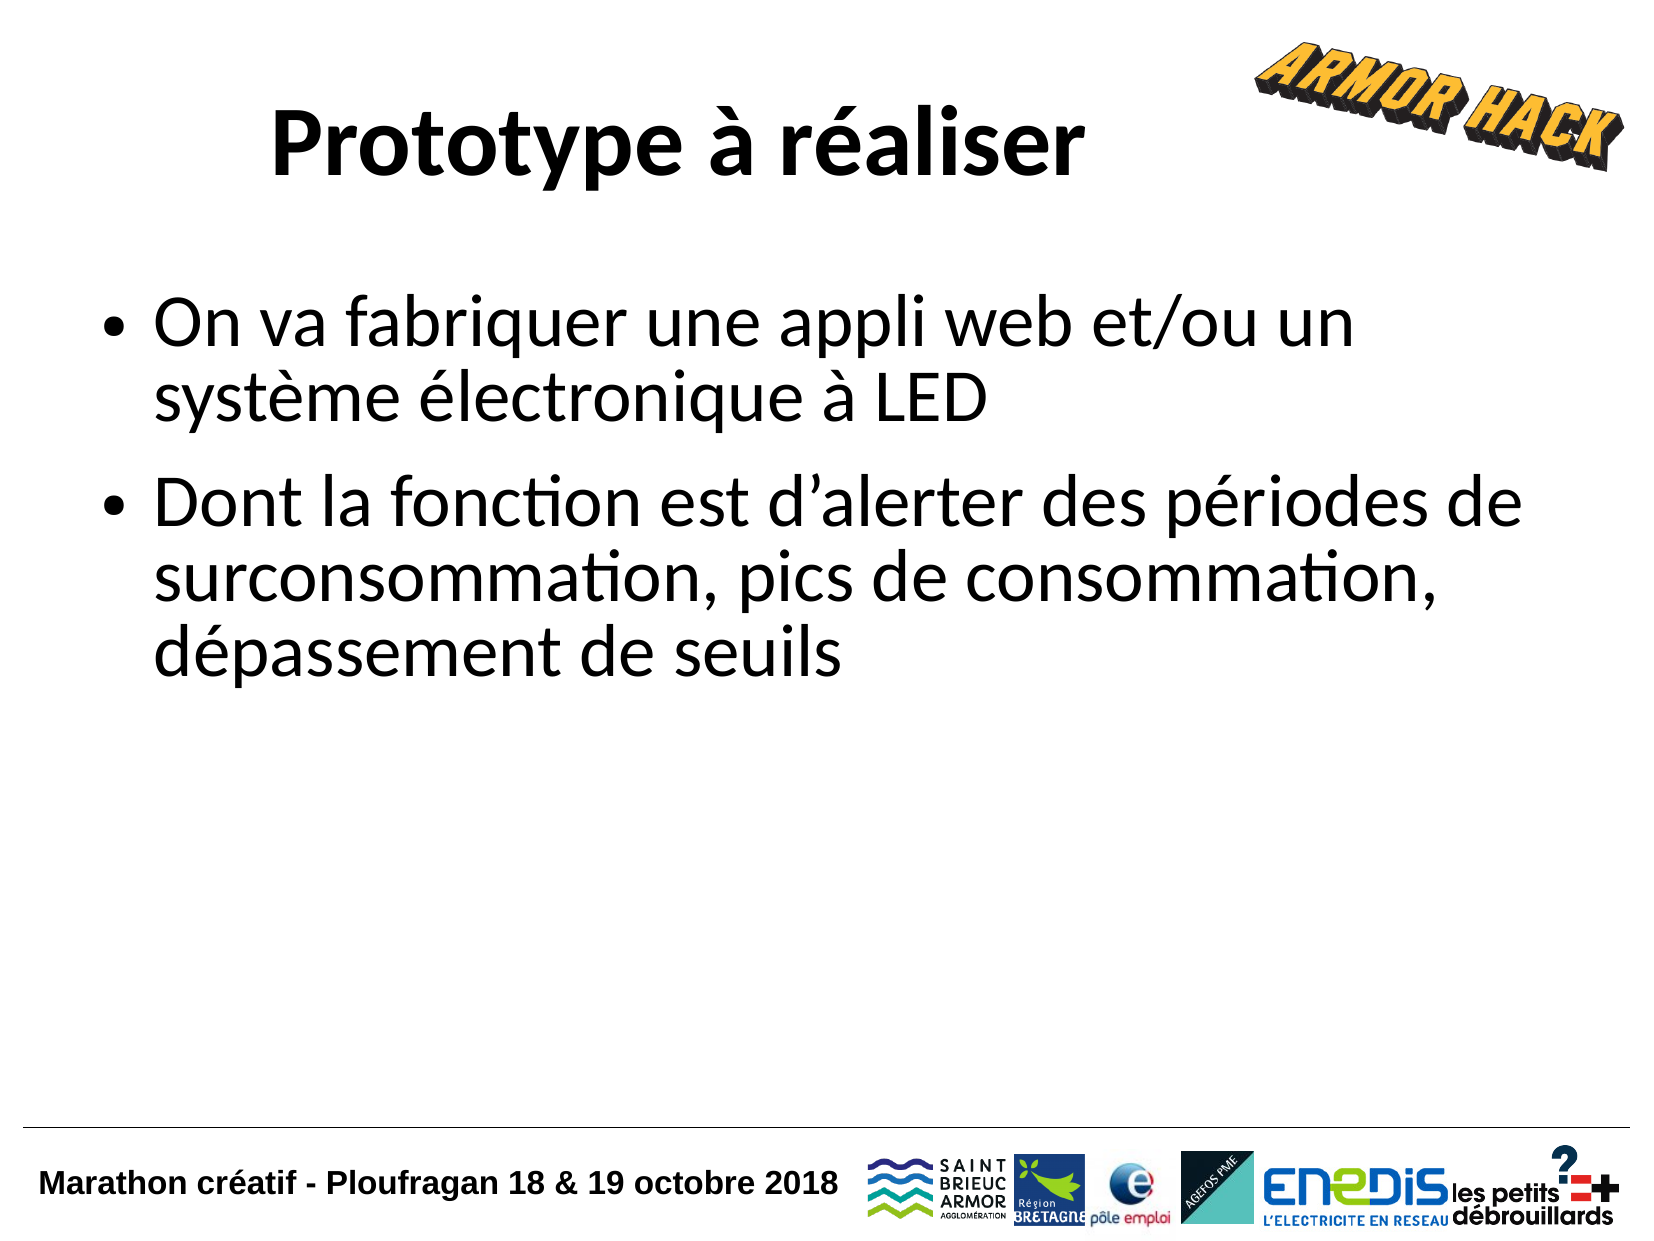

# Prototype à réaliser
On va fabriquer une appli web et/ou un système électronique à LED
Dont la fonction est d’alerter des périodes de surconsommation, pics de consommation, dépassement de seuils
Marathon créatif - Ploufragan 18 & 19 octobre 2018